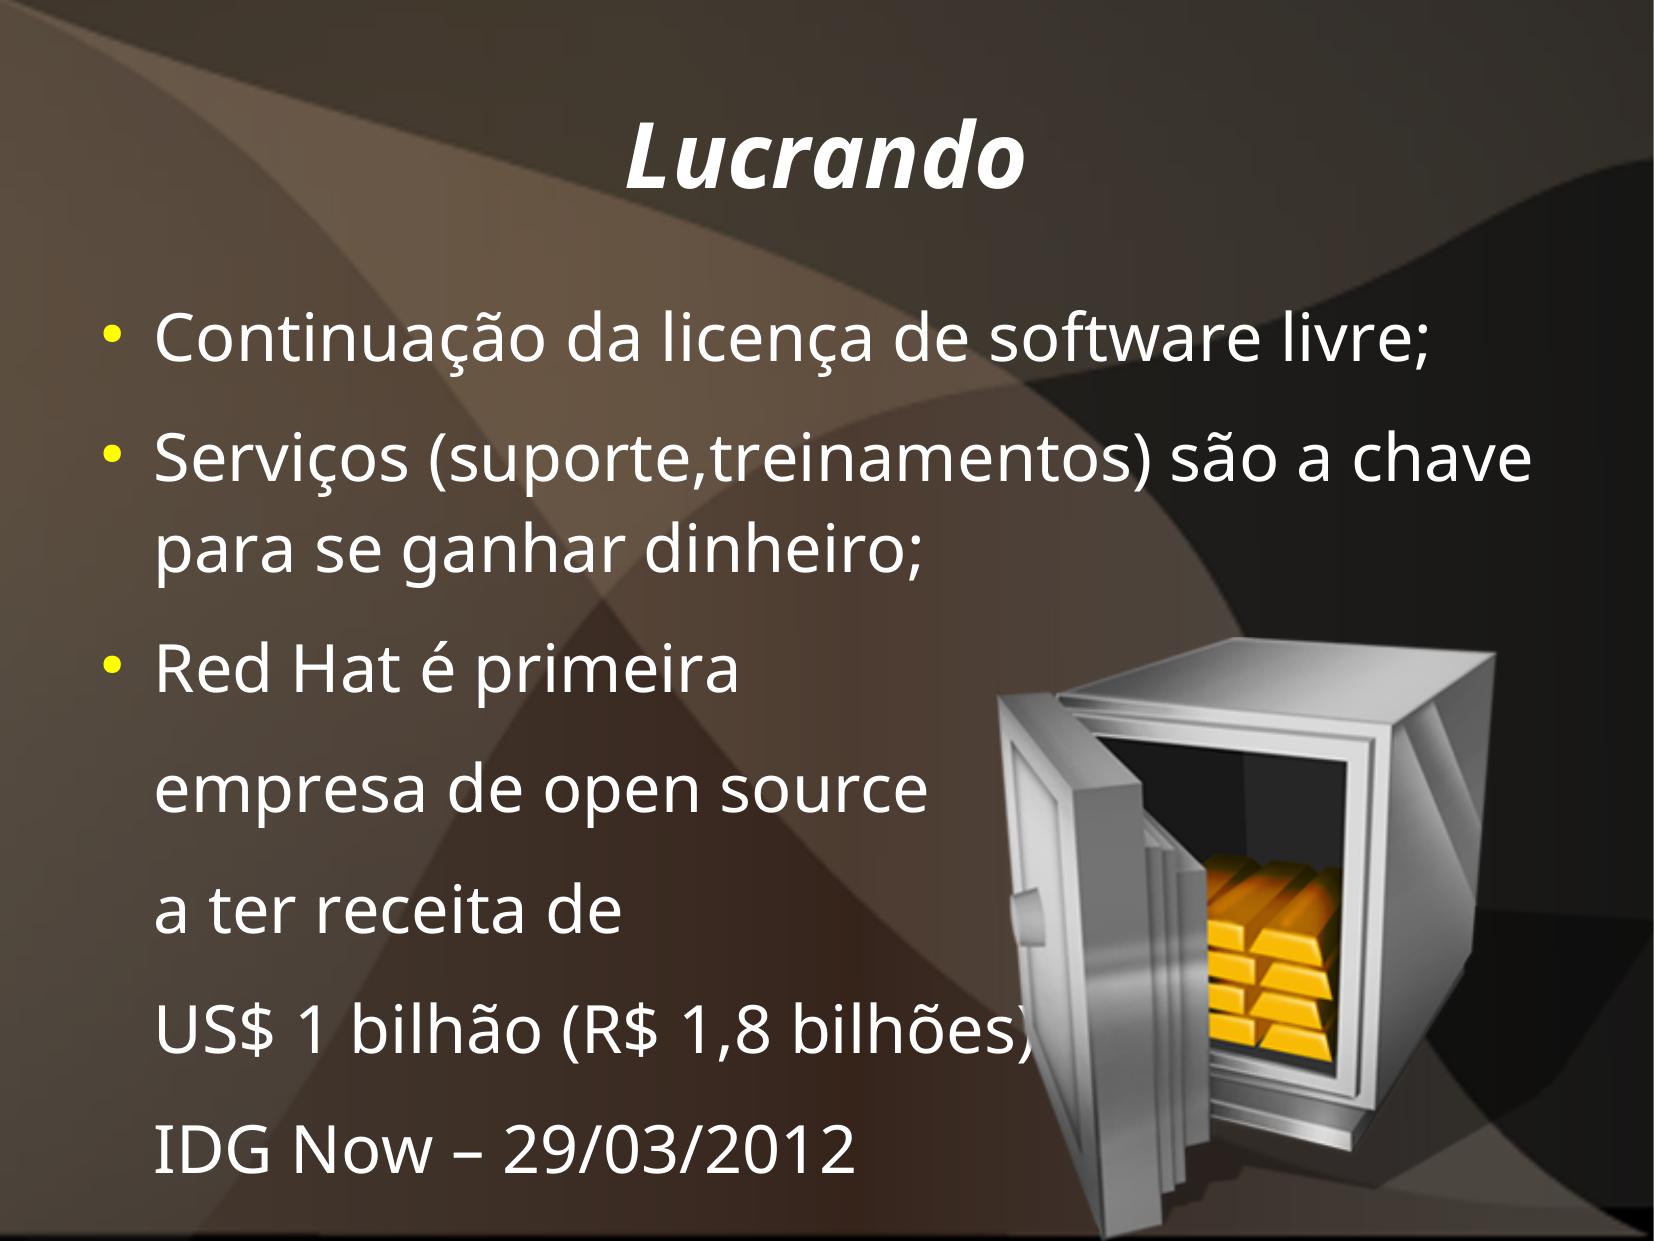

# Lucrando
Continuação da licença de software livre;
Serviços (suporte,treinamentos) são a chave para se ganhar dinheiro;
Red Hat é primeira
empresa de open source
a ter receita de
US$ 1 bilhão (R$ 1,8 bilhões)
IDG Now – 29/03/2012